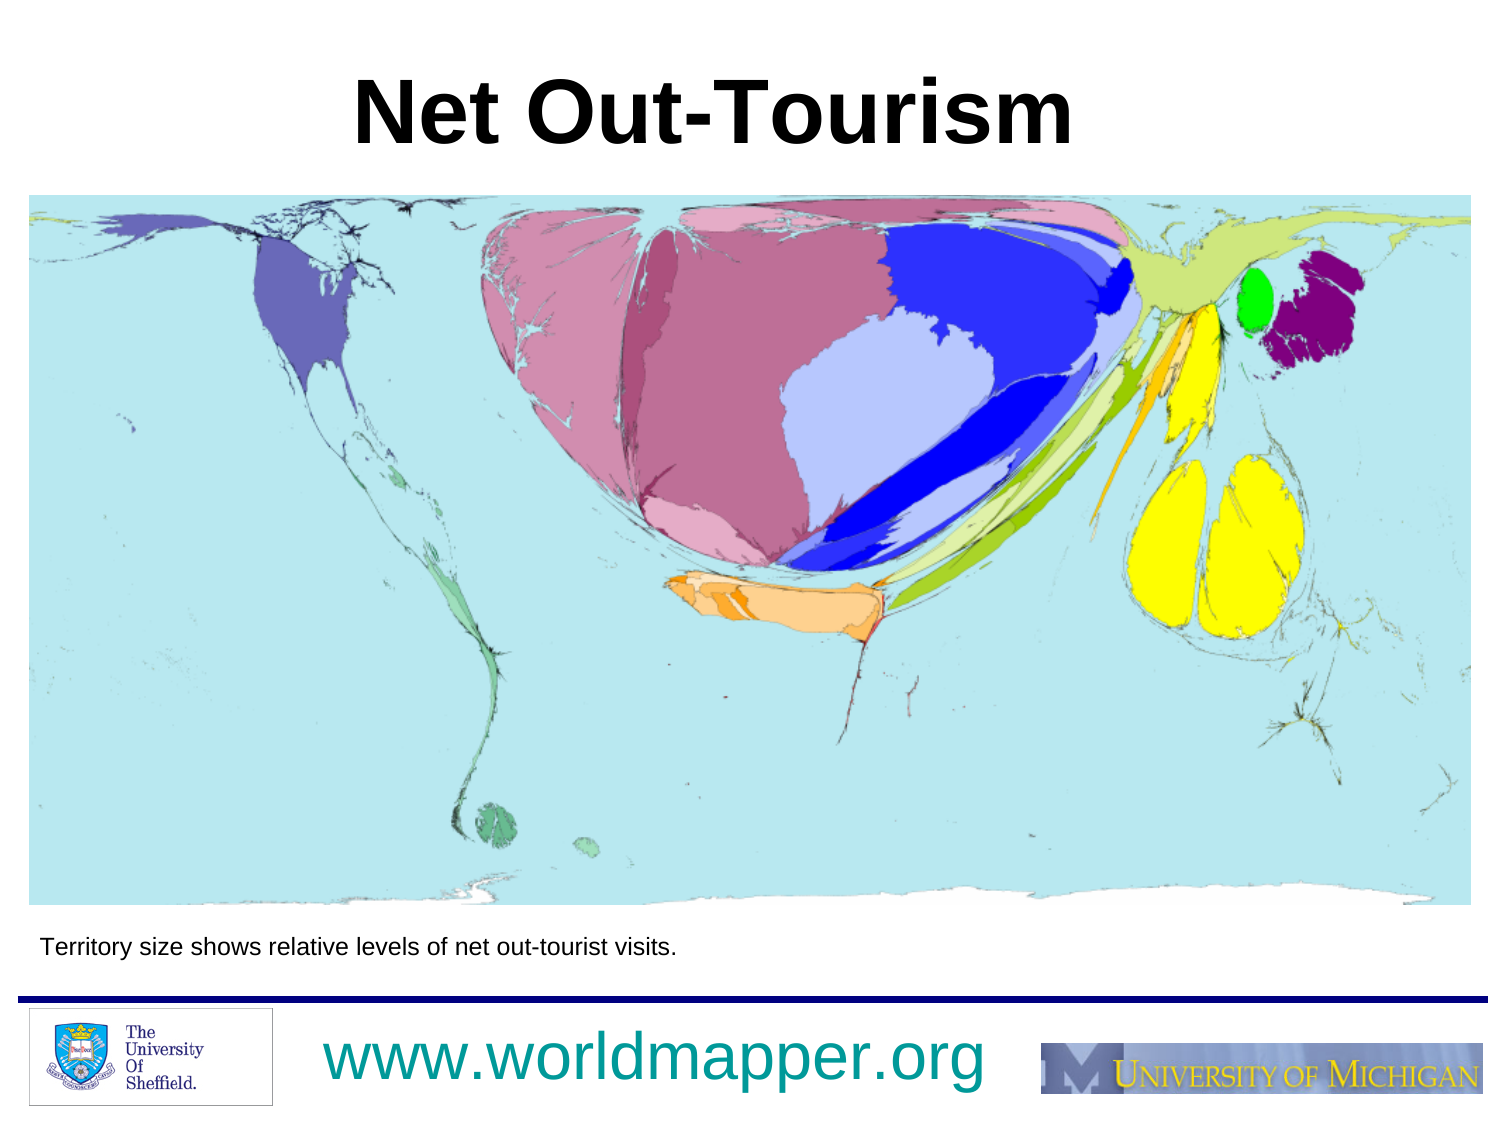

# Net Out-Tourism
Territory size shows relative levels of net out-tourist visits.